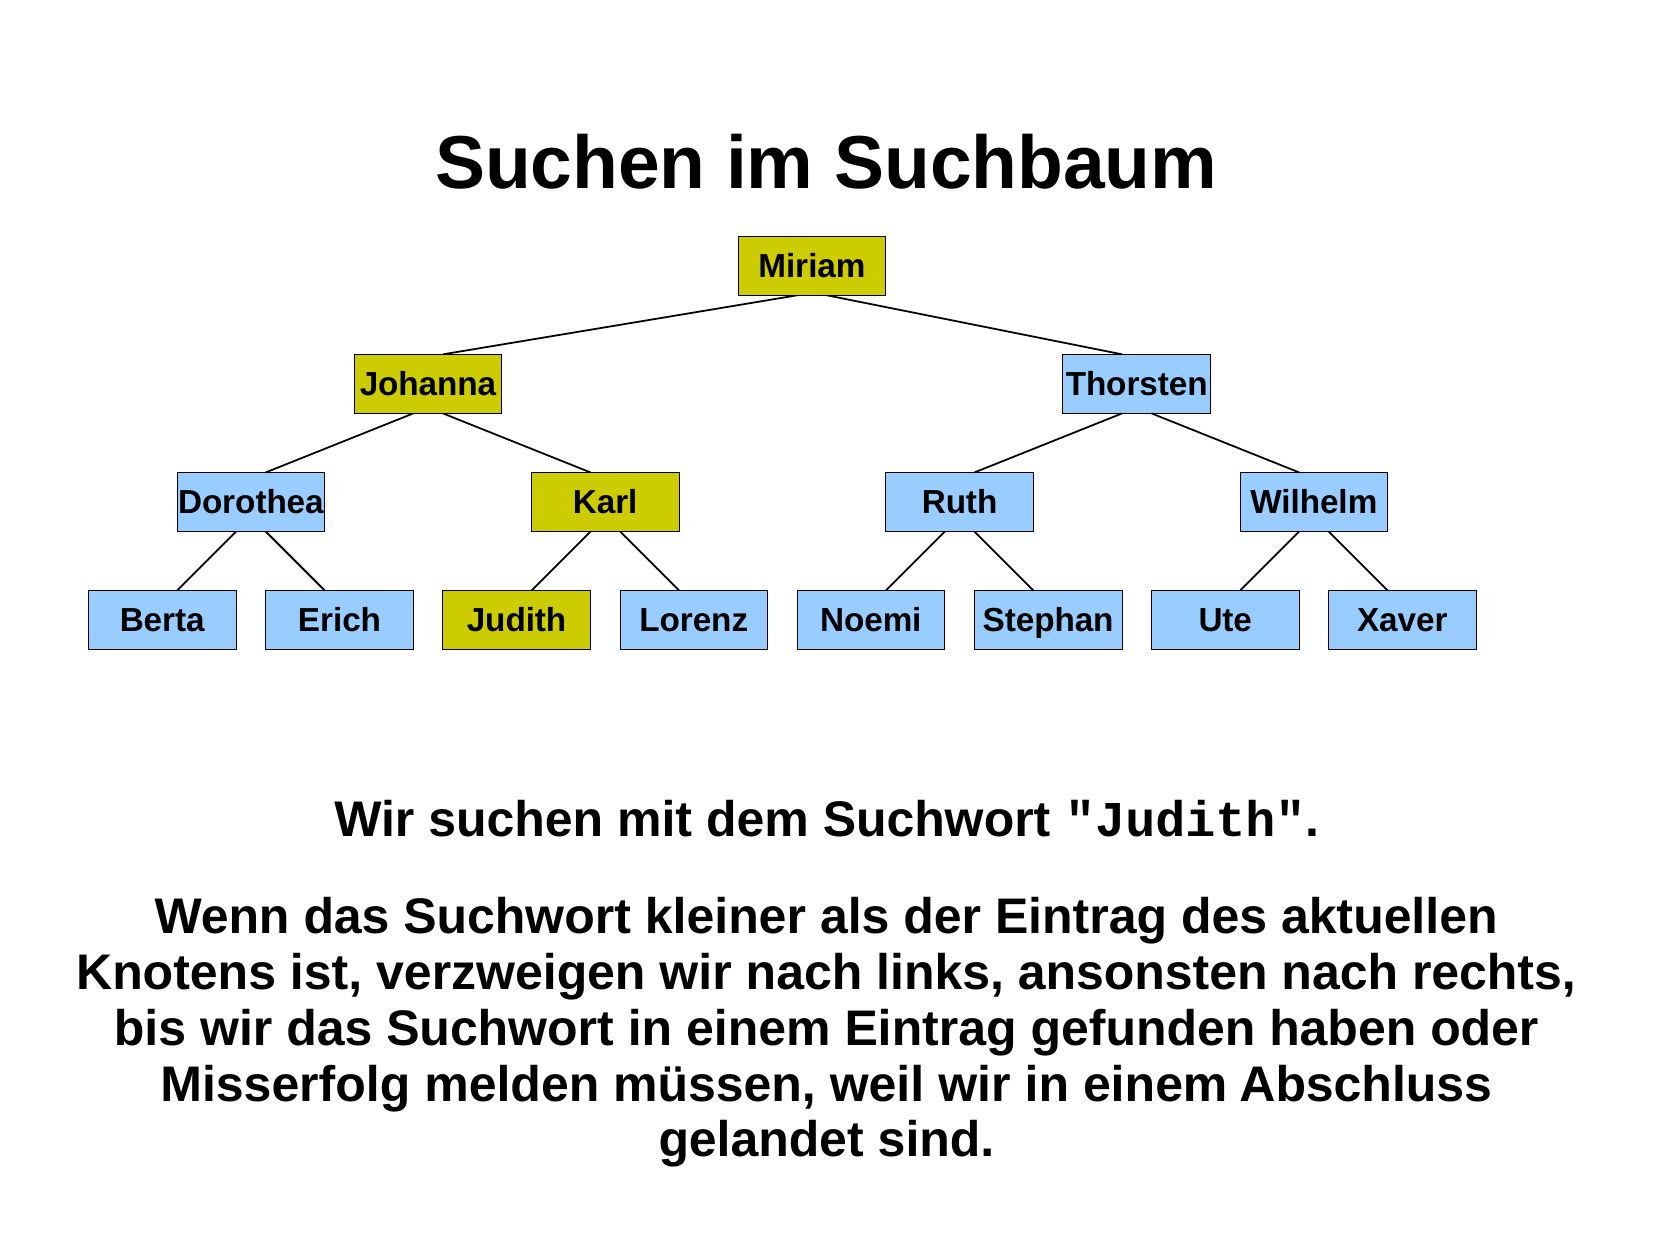

# Suchen im Suchbaum
Miriam
Miriam
Johanna
Johanna
Thorsten
Dorothea
Karl
Karl
Ruth
Wilhelm
Berta
Erich
Judith
Judith
Lorenz
Noemi
Stephan
Ute
Xaver
Wir suchen mit dem Suchwort "Judith".
Wenn das Suchwort kleiner als der Eintrag des aktuellen Knotens ist, verzweigen wir nach links, ansonsten nach rechts, bis wir das Suchwort in einem Eintrag gefunden haben oder Misserfolg melden müssen, weil wir in einem Abschluss gelandet sind.